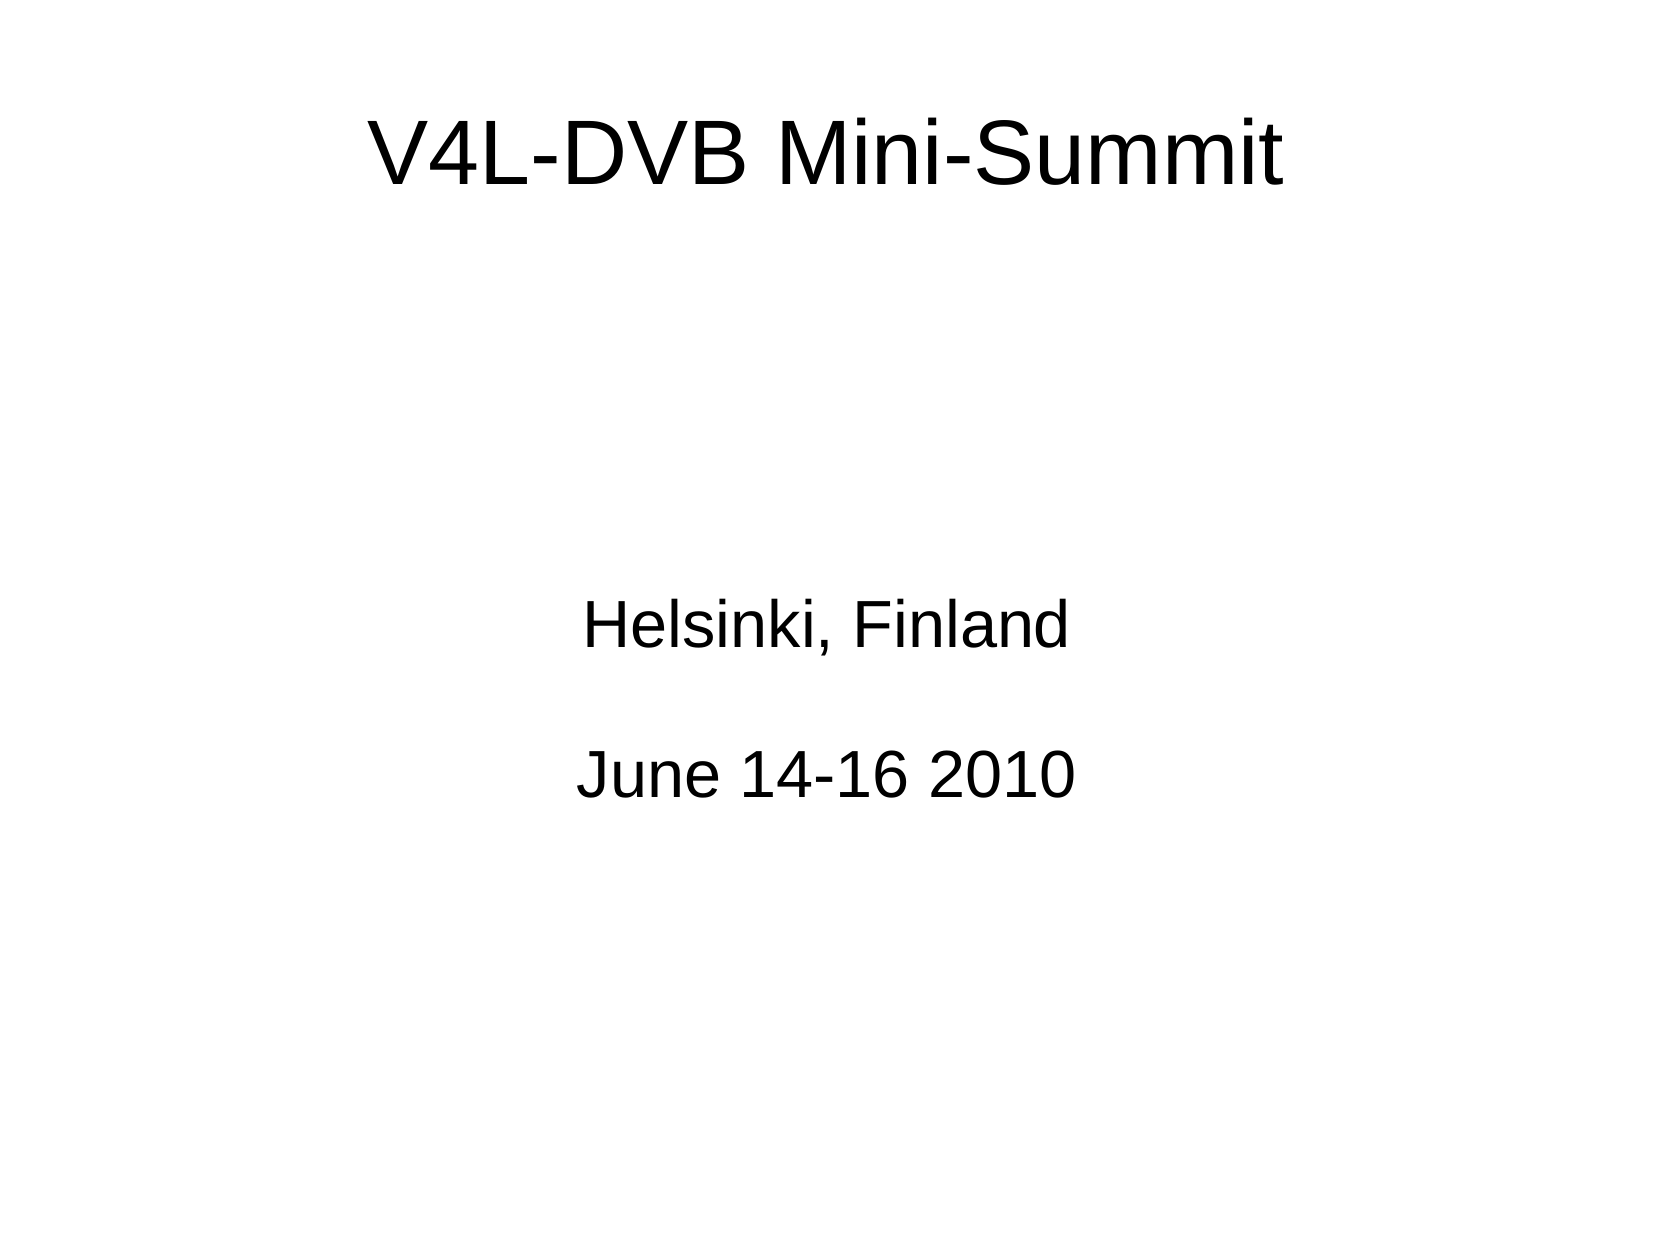

# V4L-DVB Mini-Summit
Helsinki, Finland
June 14-16 2010